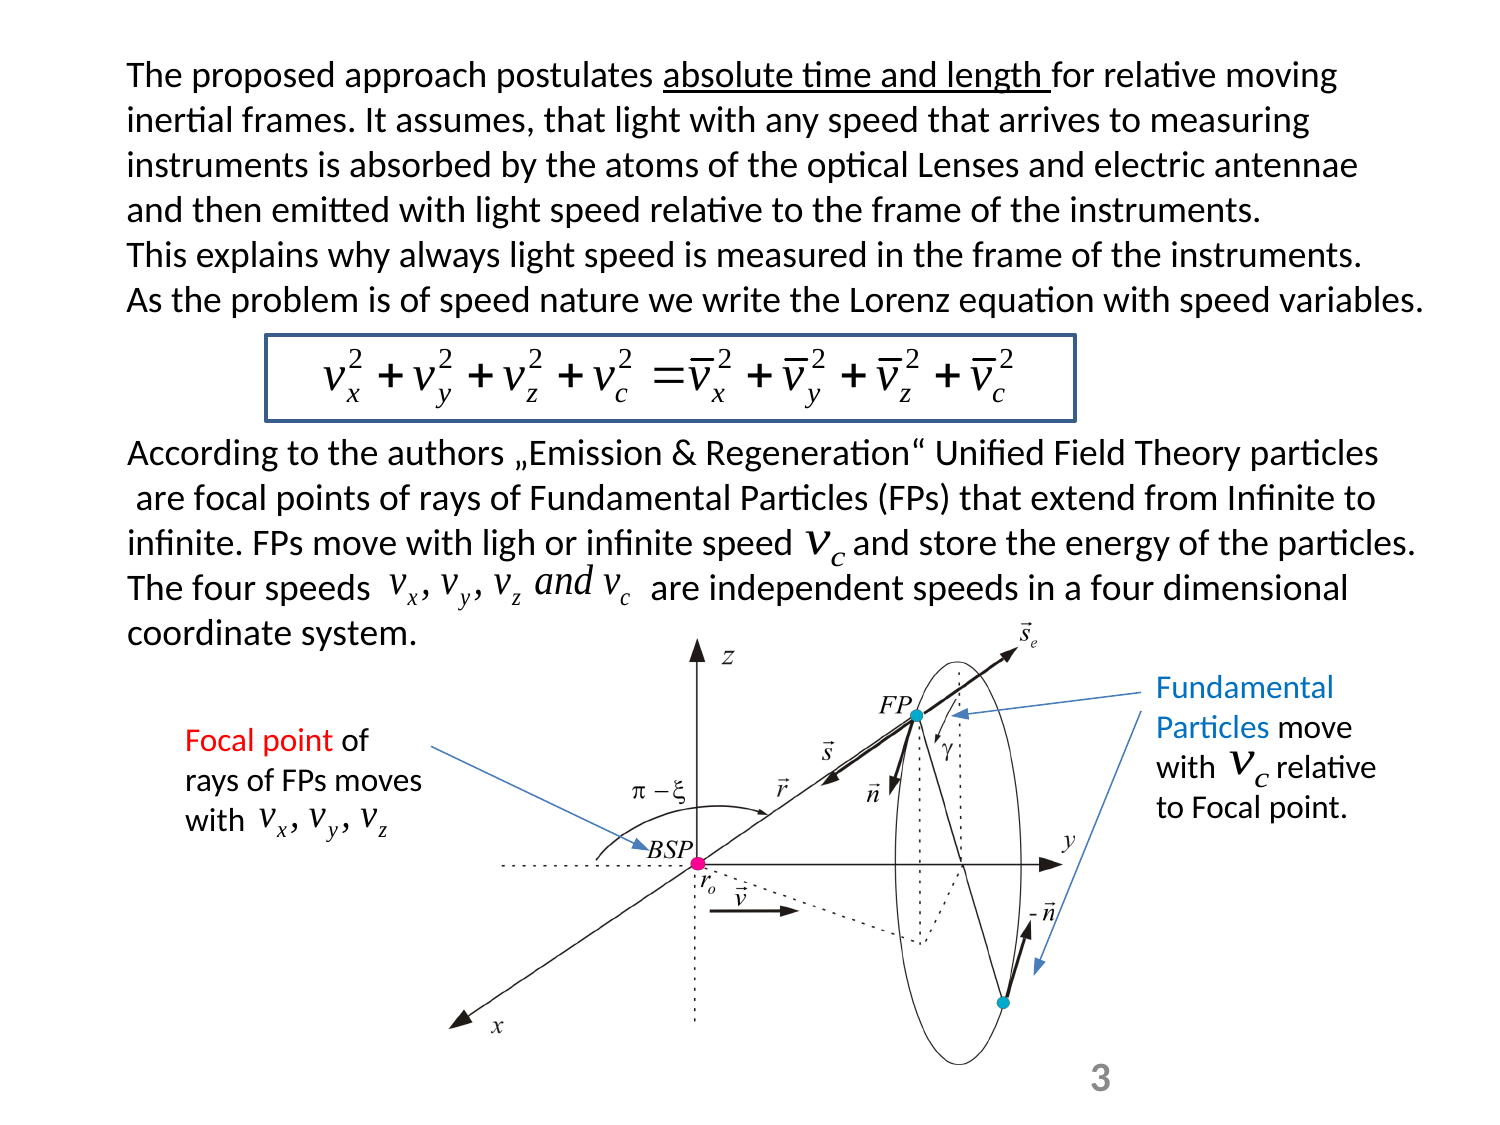

The proposed approach postulates absolute time and length for relative moving
inertial frames. It assumes, that light with any speed that arrives to measuring
instruments is absorbed by the atoms of the optical Lenses and electric antennae
and then emitted with light speed relative to the frame of the instruments.
This explains why always light speed is measured in the frame of the instruments.
As the problem is of speed nature we write the Lorenz equation with speed variables.
v
According to the authors „Emission & Regeneration“ Unified Field Theory particles
 are focal points of rays of Fundamental Particles (FPs) that extend from Infinite to infinite. FPs move with ligh or infinite speed and store the energy of the particles. The four speeds are independent speeds in a four dimensional coordinate system.
Fundamental
Particles move
with relative
to Focal point.
Focal point of
rays of FPs moves
with